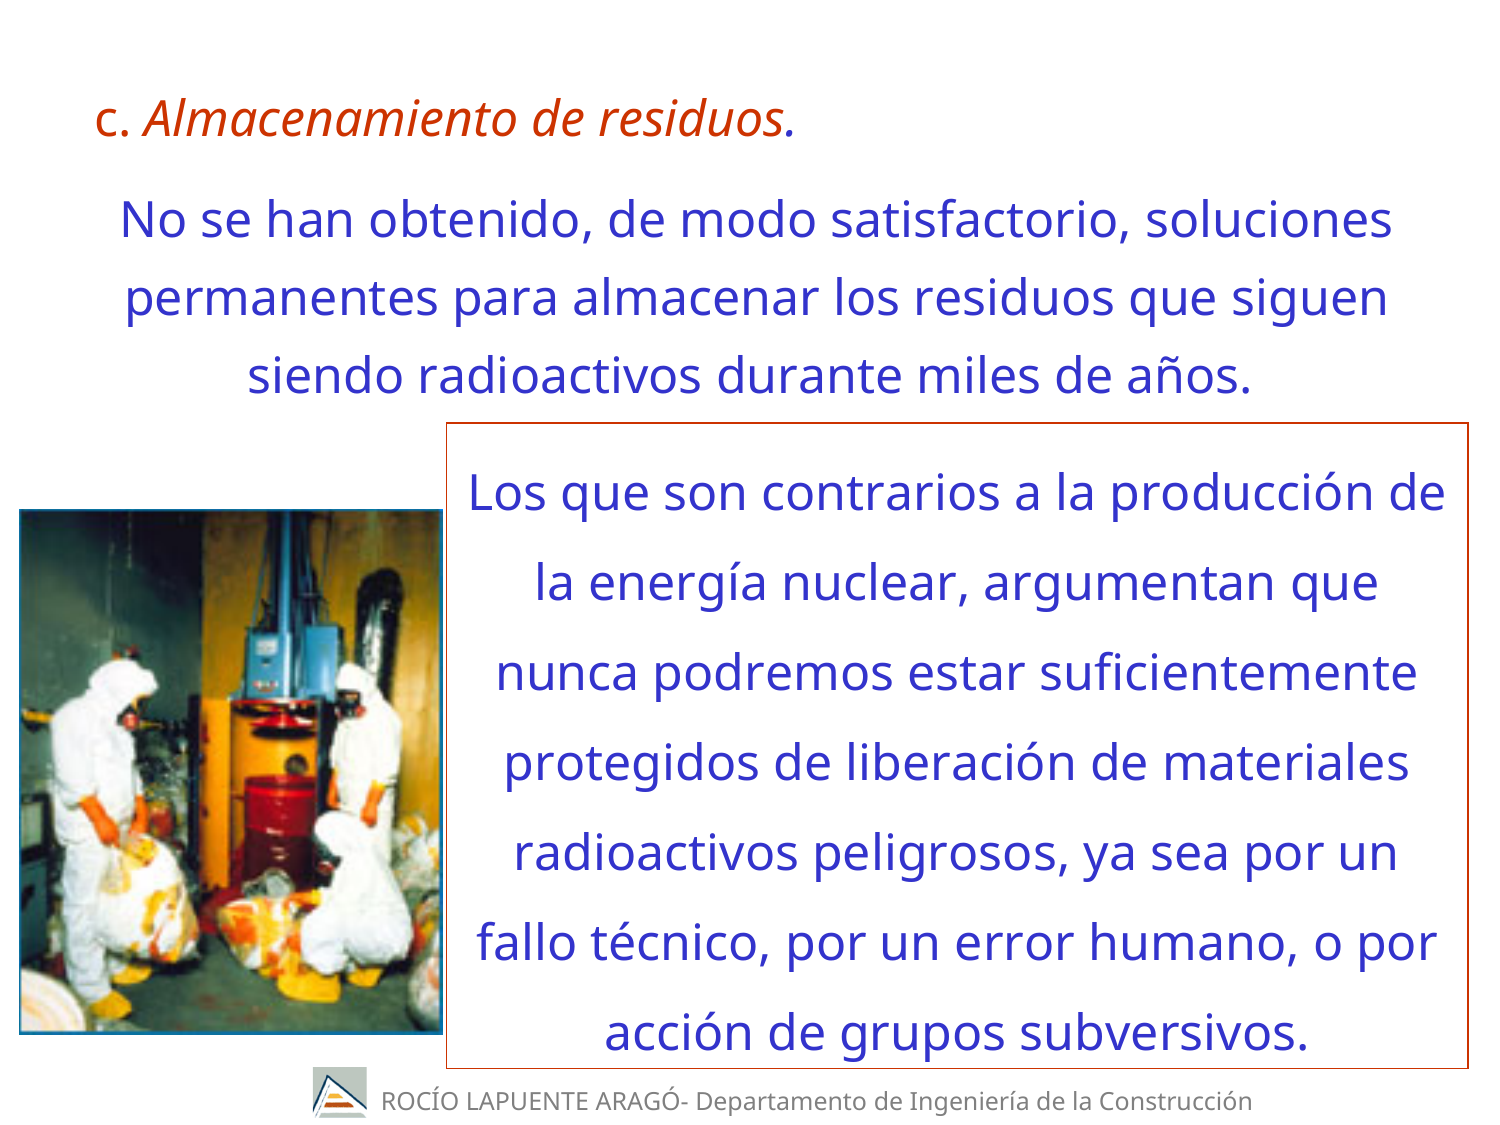

c. Almacenamiento de residuos.
No se han obtenido, de modo satisfactorio, soluciones permanentes para almacenar los residuos que siguen siendo radioactivos durante miles de años.
Los que son contrarios a la producción de la energía nuclear, argumentan que nunca podremos estar suficientemente protegidos de liberación de materiales radioactivos peligrosos, ya sea por un fallo técnico, por un error humano, o por acción de grupos subversivos.